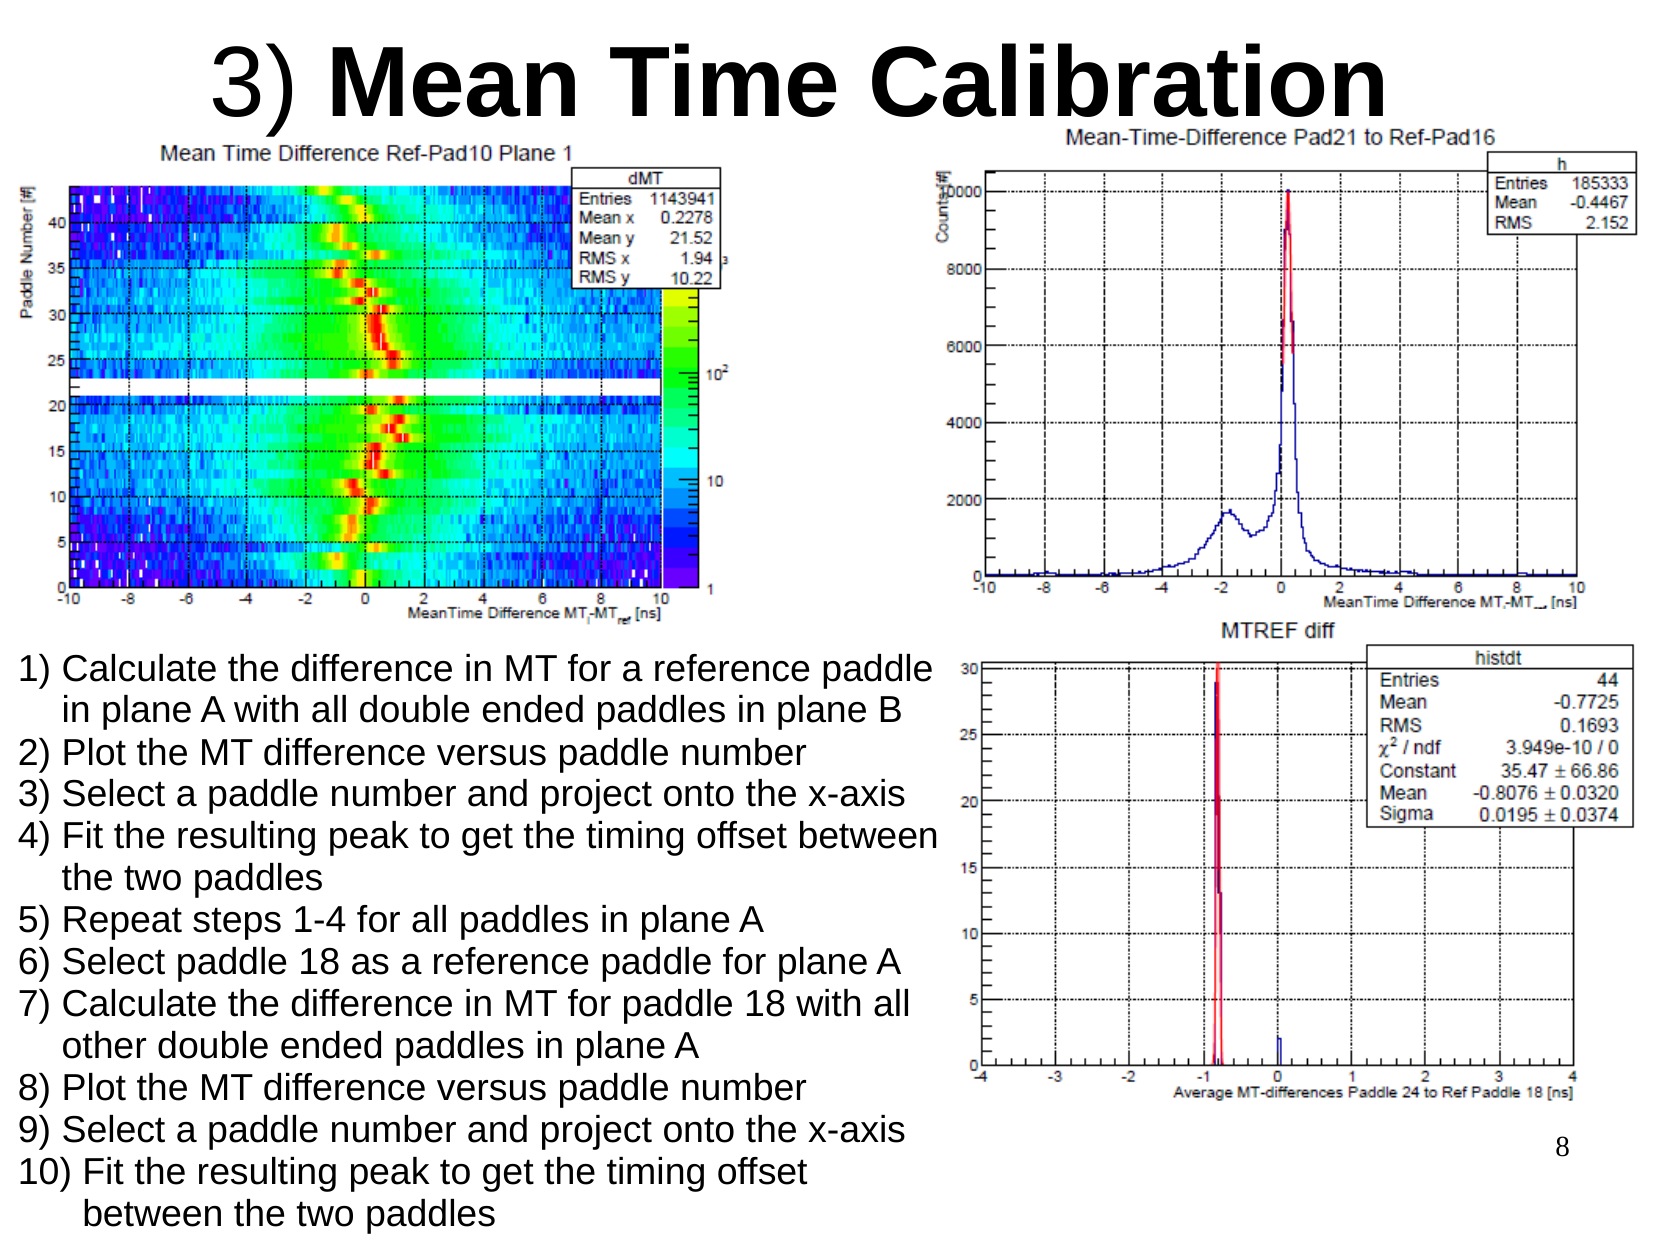

3) Mean Time Calibration
 Calculate the difference in MT for a reference paddle
 in plane A with all double ended paddles in plane B
 Plot the MT difference versus paddle number
 Select a paddle number and project onto the x-axis
 Fit the resulting peak to get the timing offset between
 the two paddles
 Repeat steps 1-4 for all paddles in plane A
 Select paddle 18 as a reference paddle for plane A
 Calculate the difference in MT for paddle 18 with all
 other double ended paddles in plane A
 Plot the MT difference versus paddle number
 Select a paddle number and project onto the x-axis
 Fit the resulting peak to get the timing offset
 between the two paddles
8